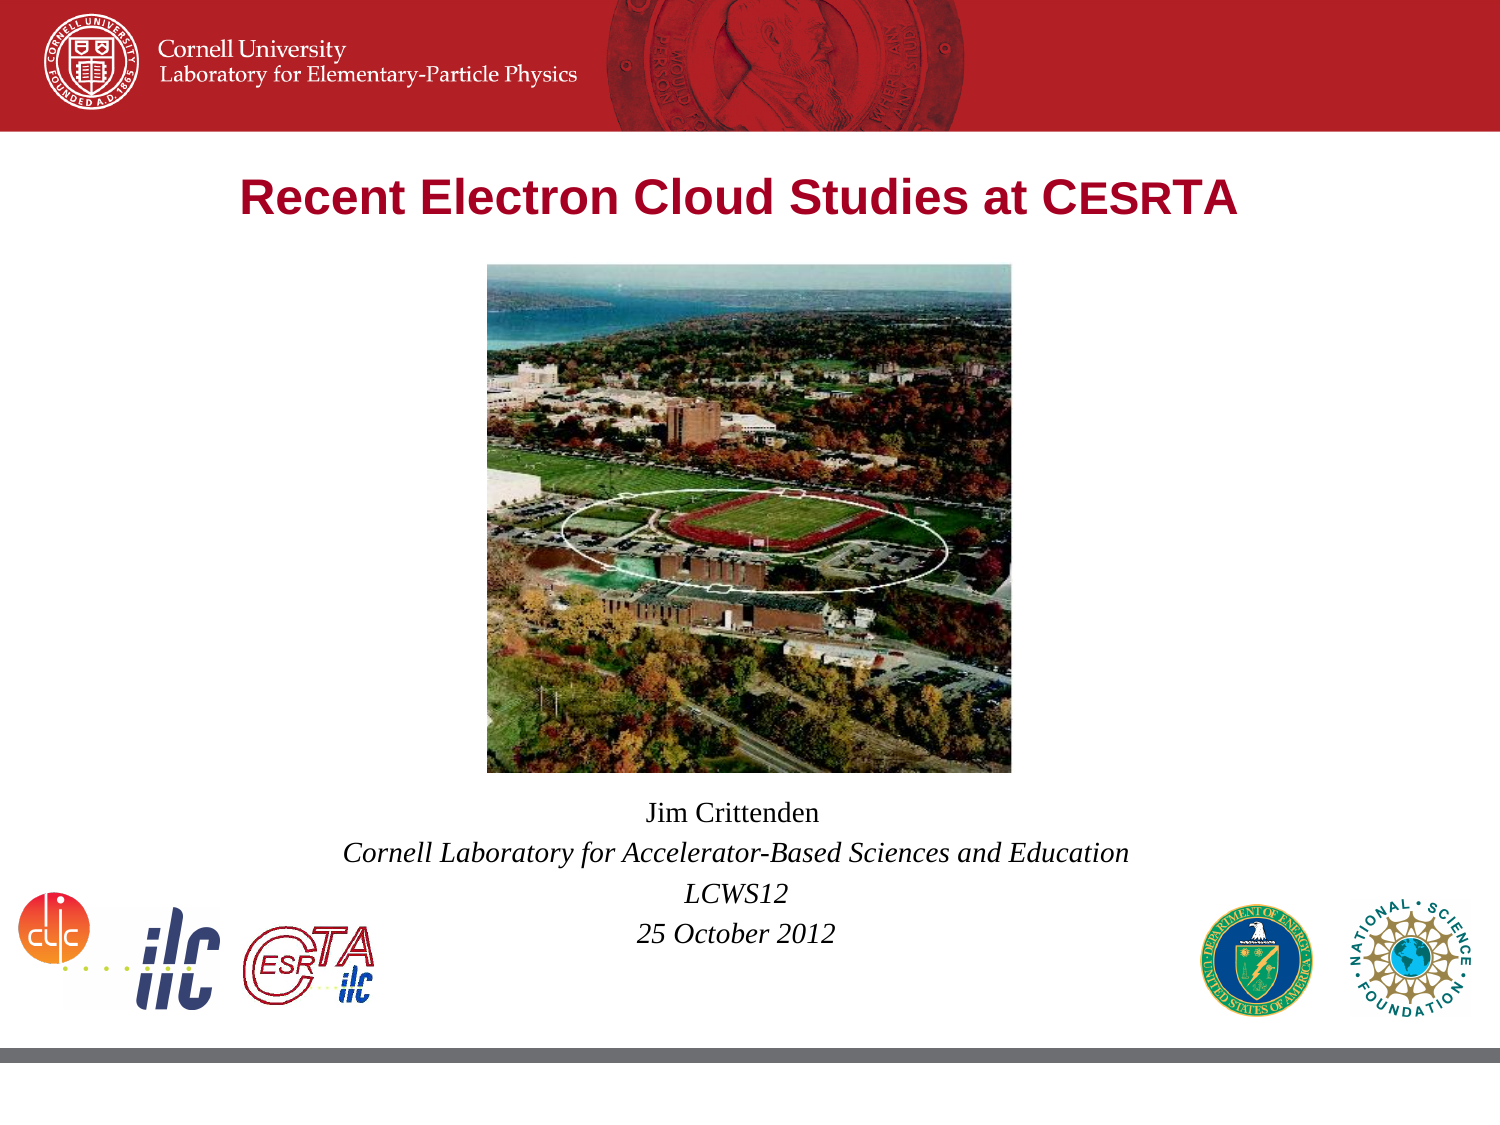

Recent Electron Cloud Studies at CESRTA
# Jim Crittenden
Cornell Laboratory for Accelerator-Based Sciences and Education
LCWS12
25 October 2012